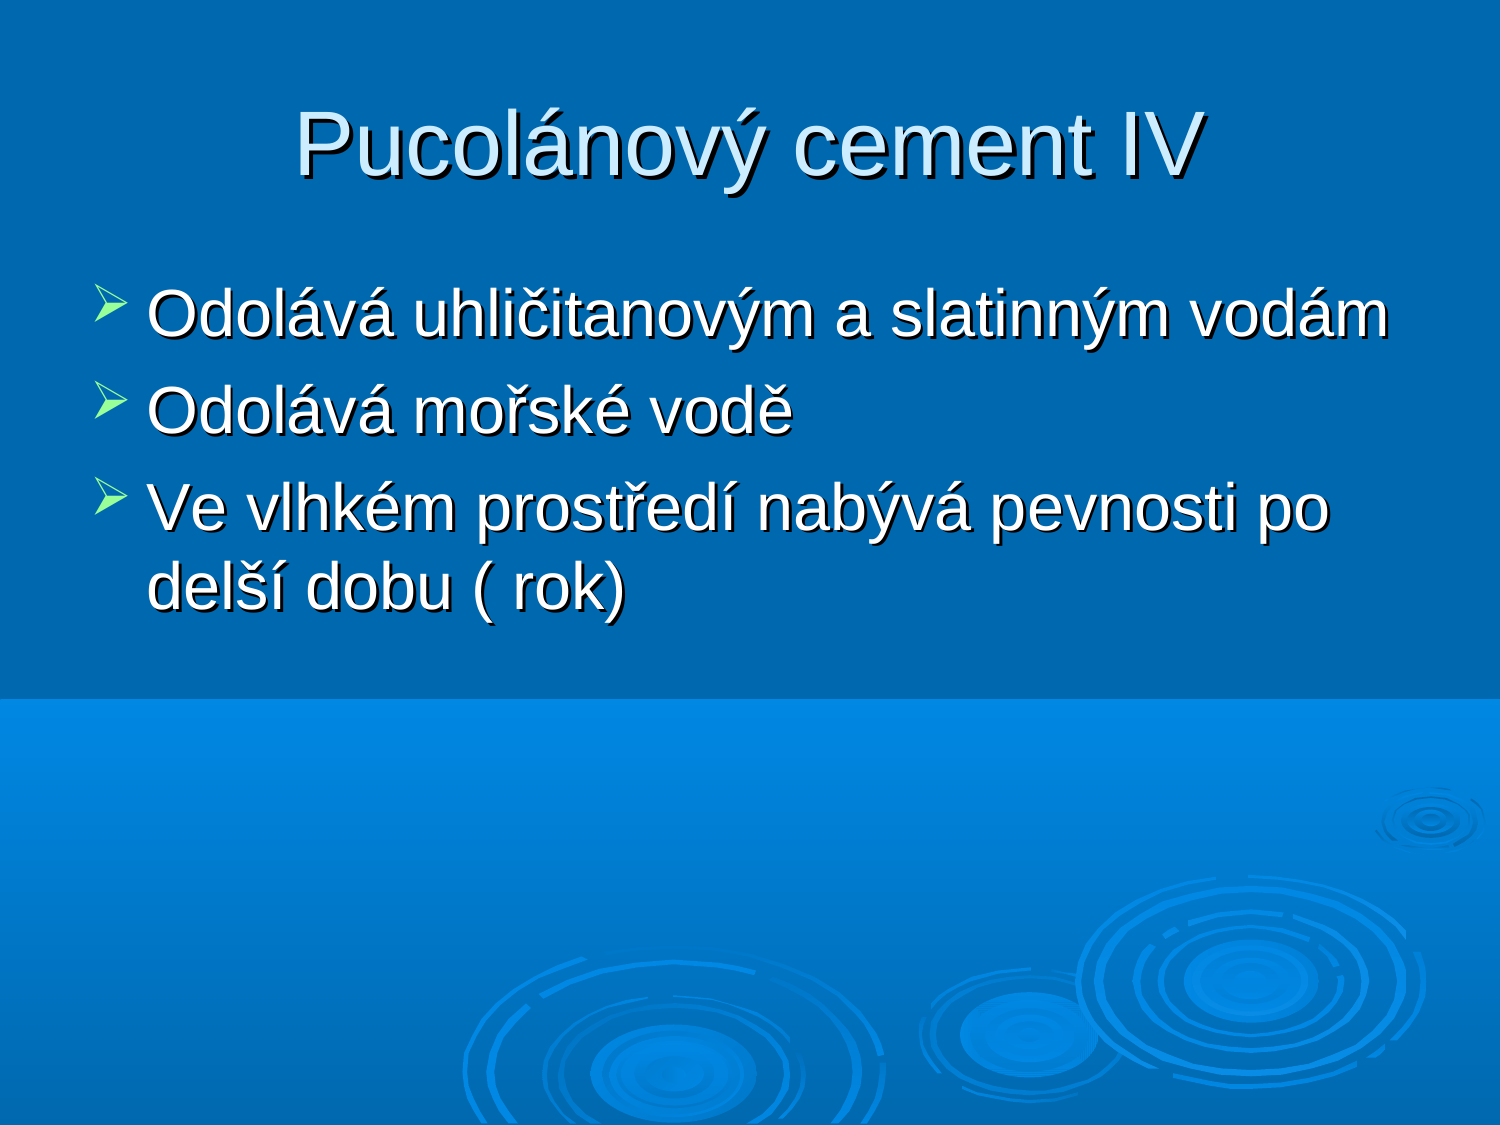

# Pucolánový cement IV
Odolává uhličitanovým a slatinným vodám
Odolává mořské vodě
Ve vlhkém prostředí nabývá pevnosti po delší dobu ( rok)